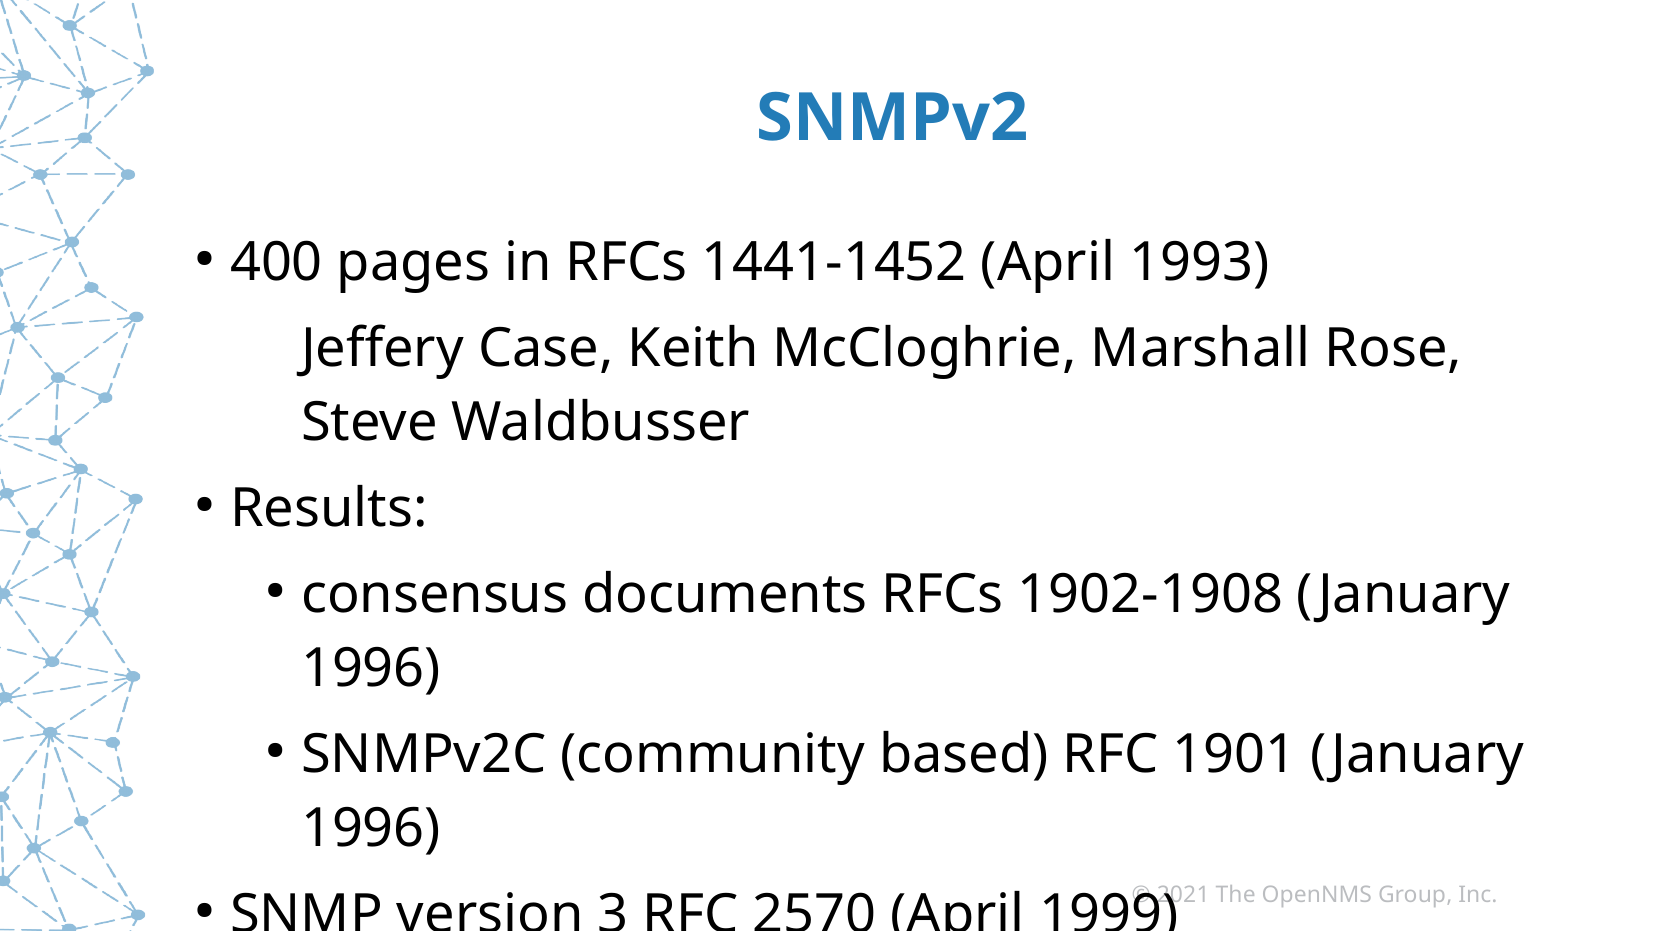

# SNMPv2
400 pages in RFCs 1441-1452 (April 1993)
Jeffery Case, Keith McCloghrie, Marshall Rose, Steve Waldbusser
Results:
consensus documents RFCs 1902-1908 (January 1996)
SNMPv2C (community based) RFC 1901 (January 1996)
SNMP version 3 RFC 2570 (April 1999)